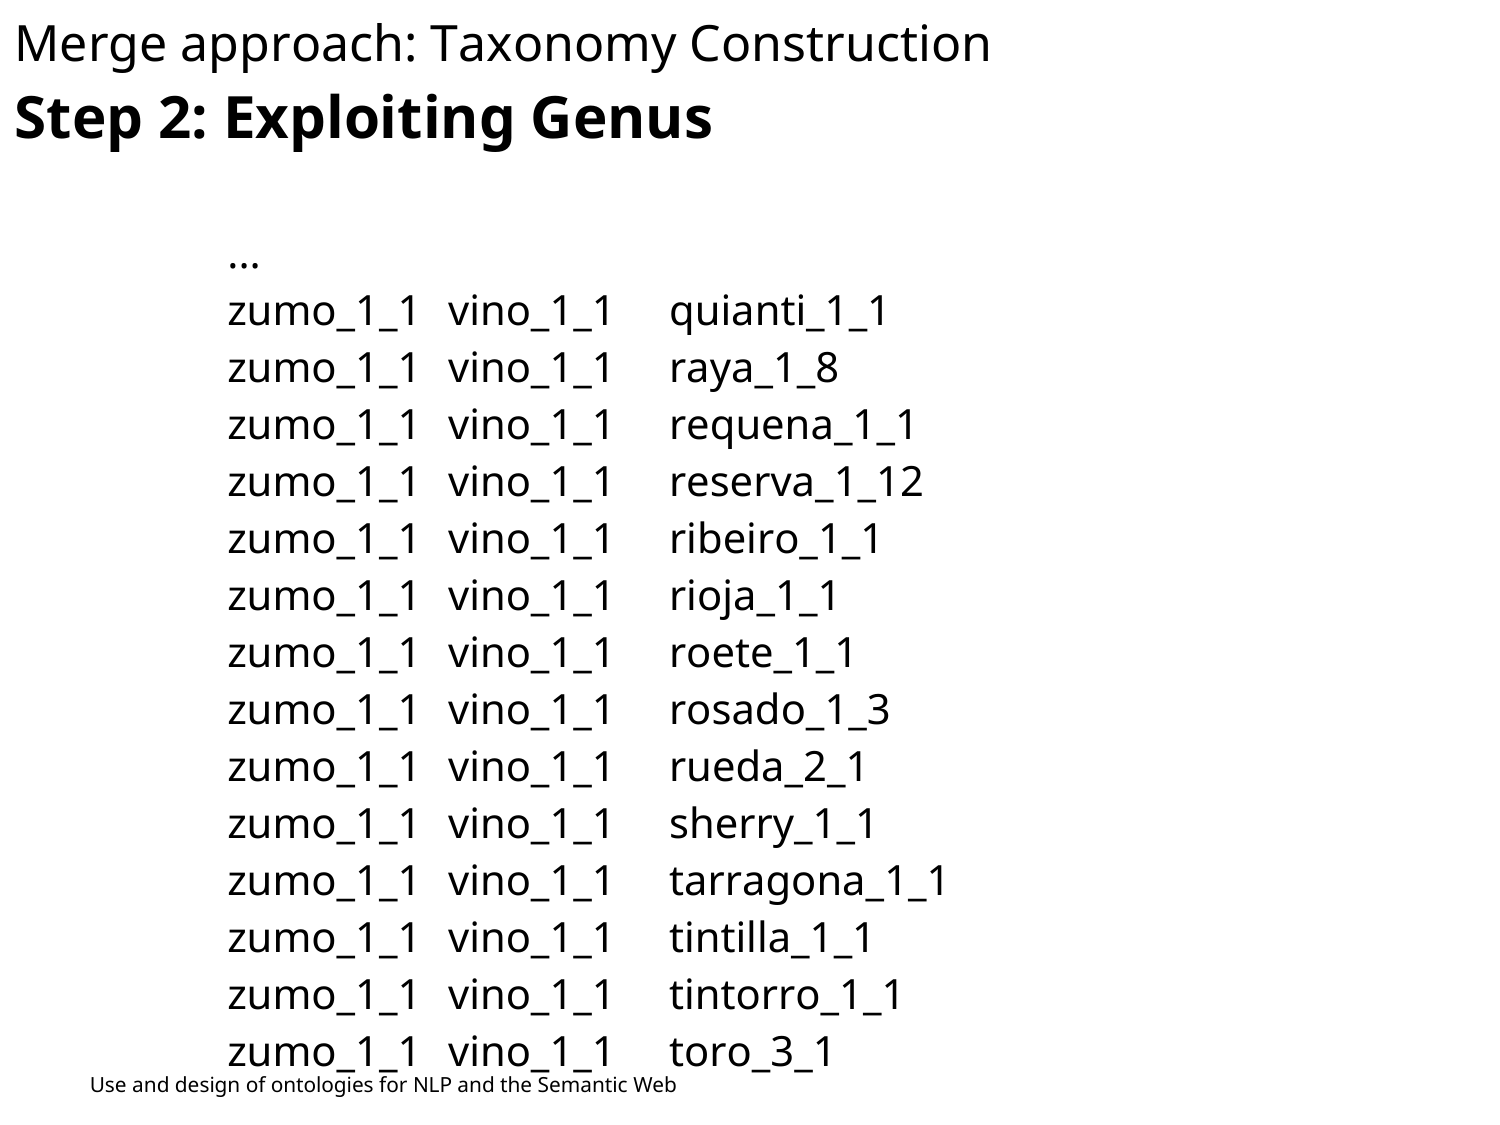

Merge approach: Taxonomy Construction
Step 2: Exploiting Genus
...
zumo_1_1 	vino_1_1 	quianti_1_1
zumo_1_1 	vino_1_1 	raya_1_8
zumo_1_1 	vino_1_1 	requena_1_1
zumo_1_1 	vino_1_1 	reserva_1_12
zumo_1_1 	vino_1_1 	ribeiro_1_1
zumo_1_1 	vino_1_1 	rioja_1_1
zumo_1_1 	vino_1_1 	roete_1_1
zumo_1_1 	vino_1_1 	rosado_1_3
zumo_1_1 	vino_1_1 	rueda_2_1
zumo_1_1 	vino_1_1 	sherry_1_1
zumo_1_1 	vino_1_1 	tarragona_1_1
zumo_1_1 	vino_1_1 	tintilla_1_1
zumo_1_1 	vino_1_1 	tintorro_1_1
zumo_1_1 	vino_1_1 	toro_3_1
...